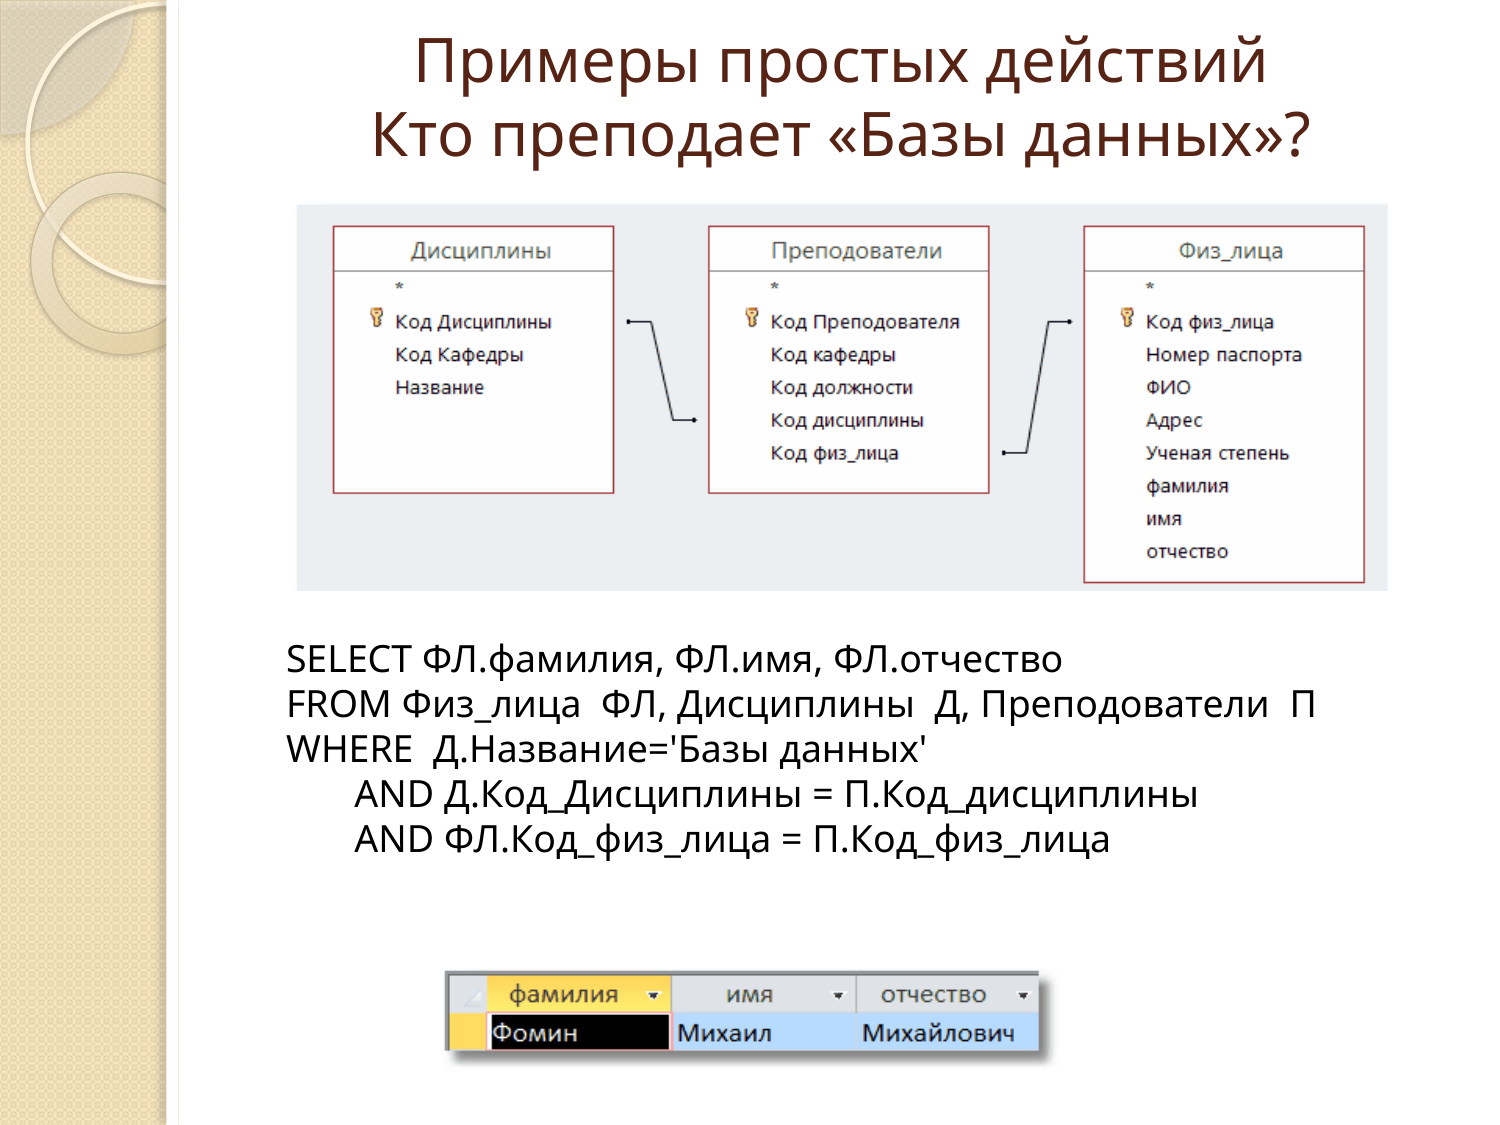

# Примеры простых действий Кто преподает «Базы данных»?
SELECT ФЛ.фамилия, ФЛ.имя, ФЛ.отчество
FROM Физ_лица ФЛ, Дисциплины Д, Преподователи П
WHERE Д.Название='Базы данных'
 AND Д.Код_Дисциплины = П.Код_дисциплины
 AND ФЛ.Код_физ_лица = П.Код_физ_лица